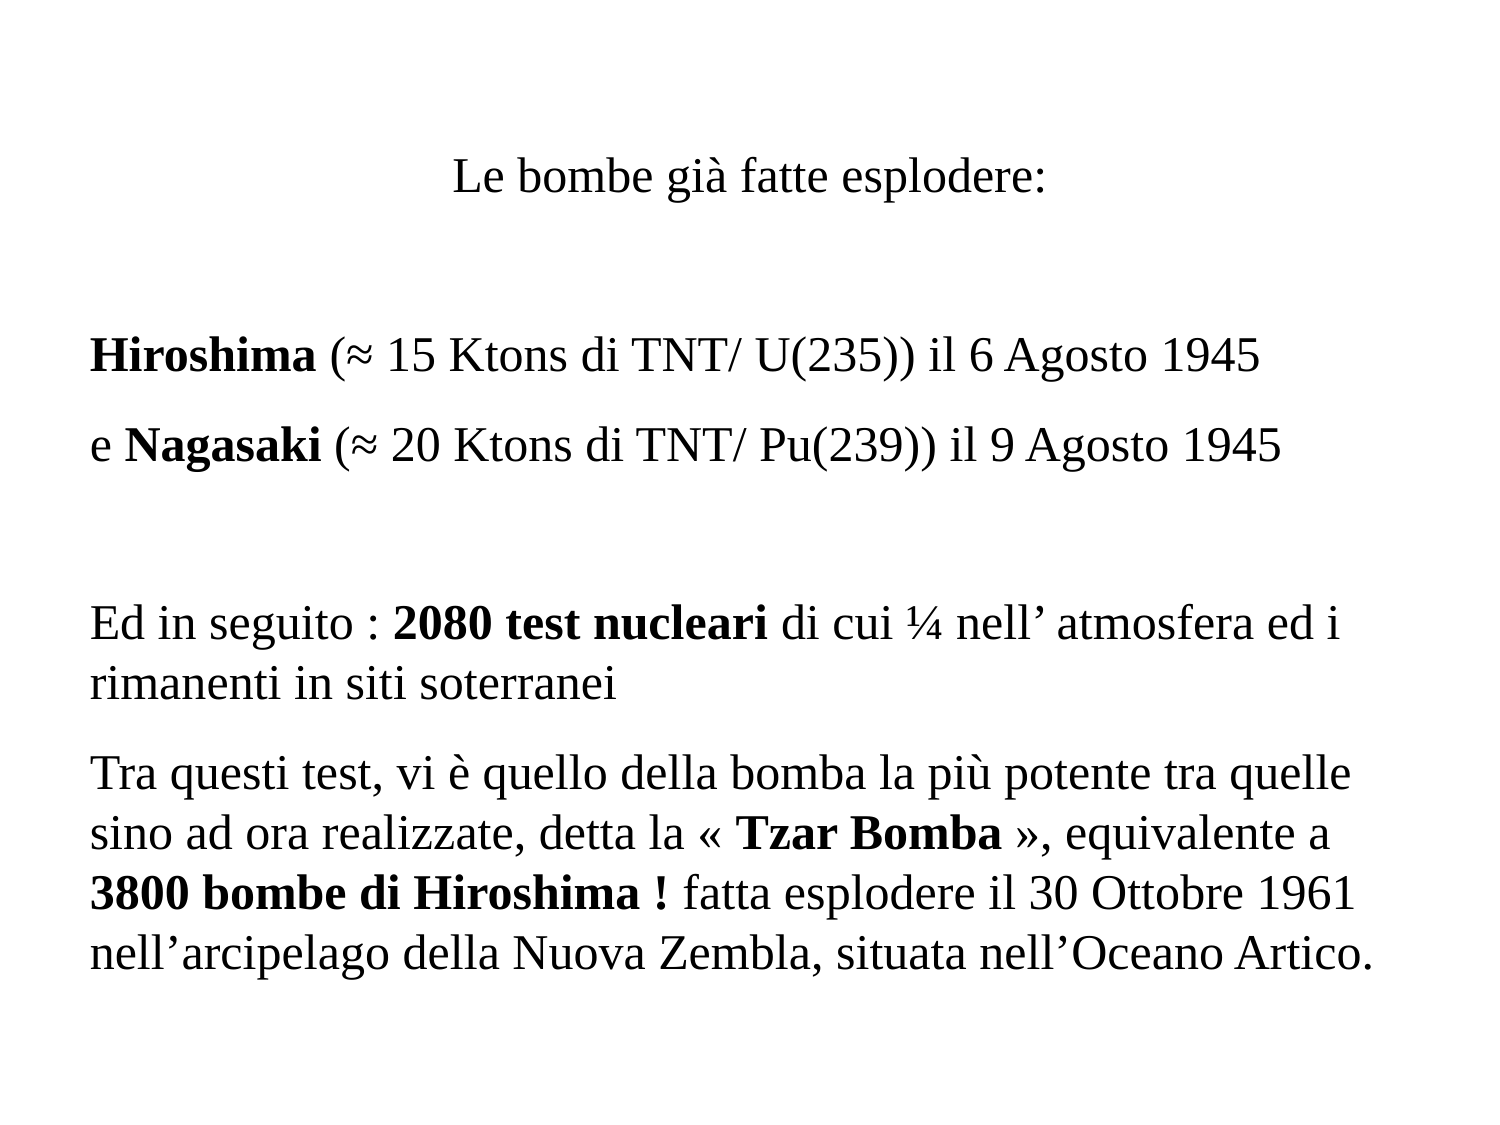

# Le bombe già fatte esplodere:
Hiroshima (≈ 15 Ktons di TNT/ U(235)) il 6 Agosto 1945
e Nagasaki (≈ 20 Ktons di TNT/ Pu(239)) il 9 Agosto 1945
Ed in seguito : 2080 test nucleari di cui ¼ nell’ atmosfera ed i rimanenti in siti soterranei
Tra questi test, vi è quello della bomba la più potente tra quelle sino ad ora realizzate, detta la « Tzar Bomba », equivalente a 3800 bombe di Hiroshima ! fatta esplodere il 30 Ottobre 1961 nell’arcipelago della Nuova Zembla, situata nell’Oceano Artico.